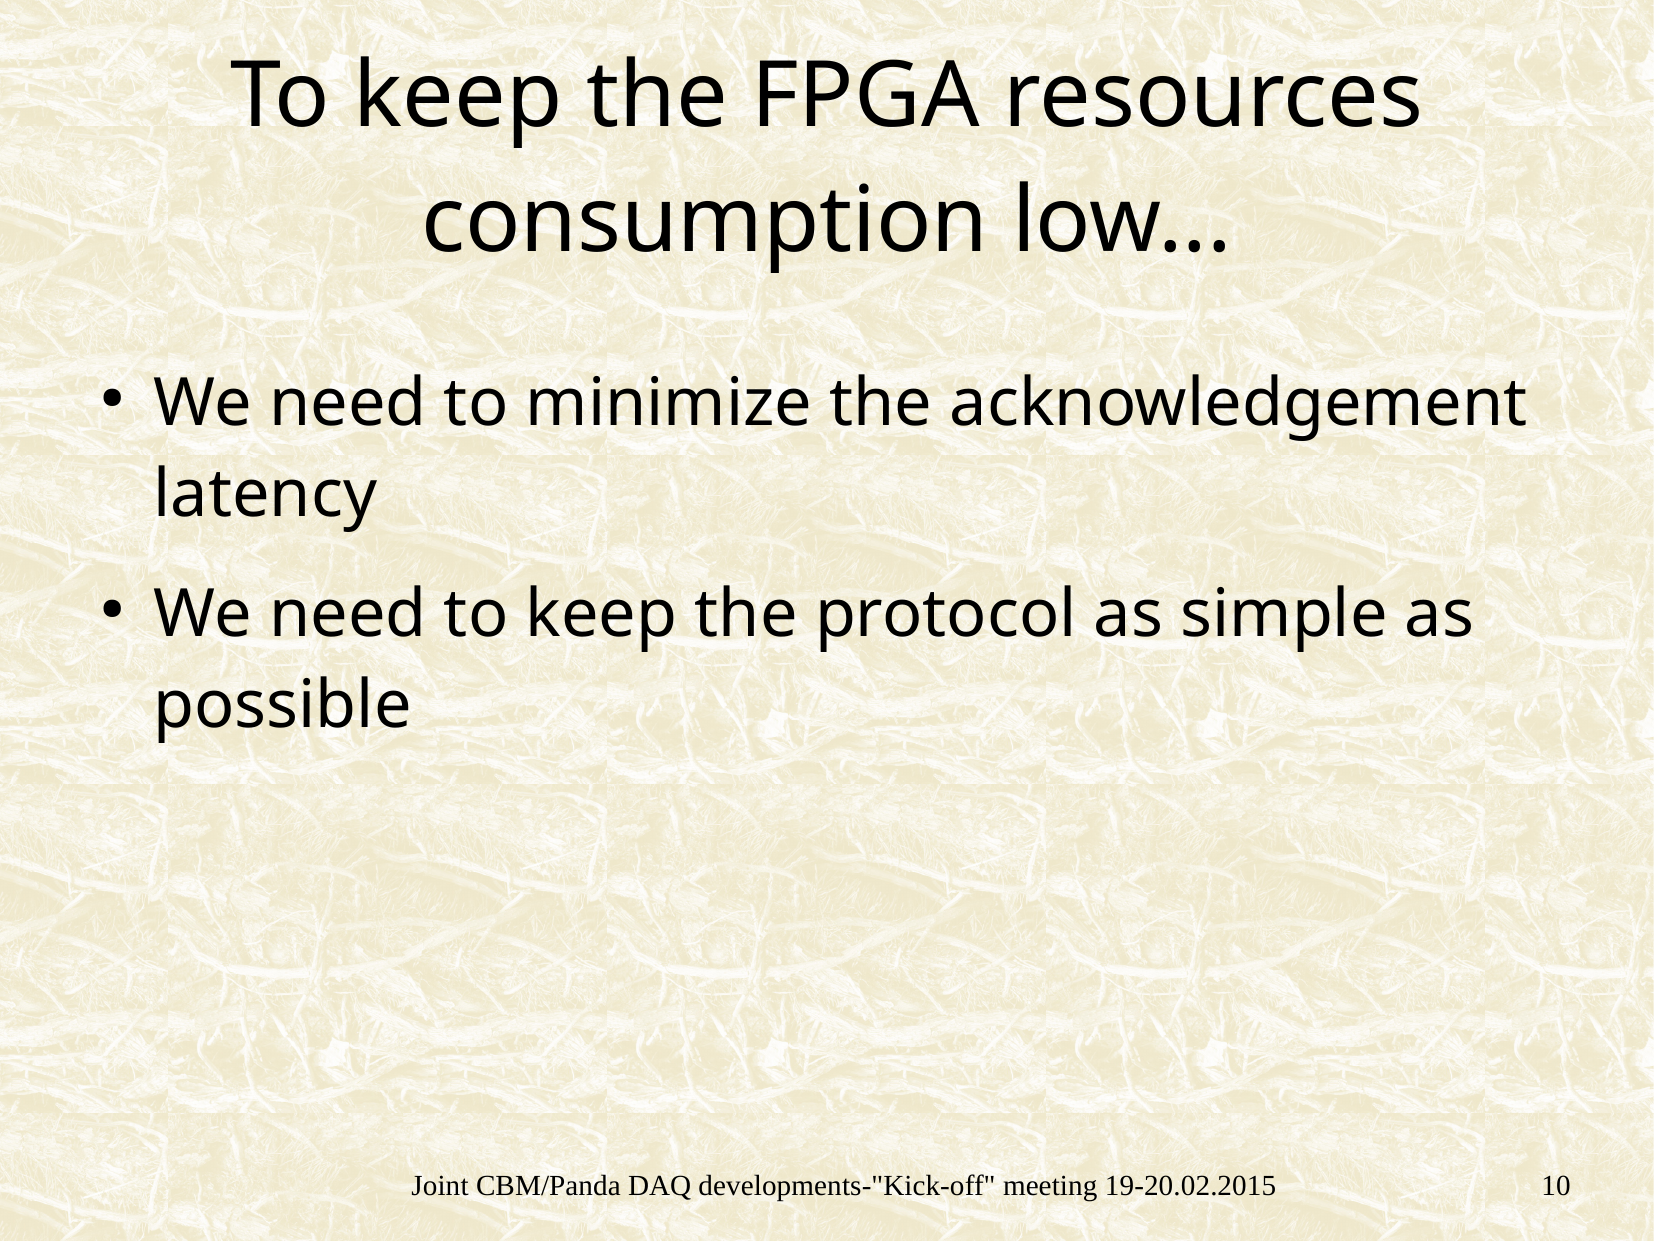

# To keep the FPGA resources consumption low...
We need to minimize the acknowledgement latency
We need to keep the protocol as simple as possible
Joint CBM/Panda DAQ developments-"Kick-off" meeting 19-20.02.2015
10